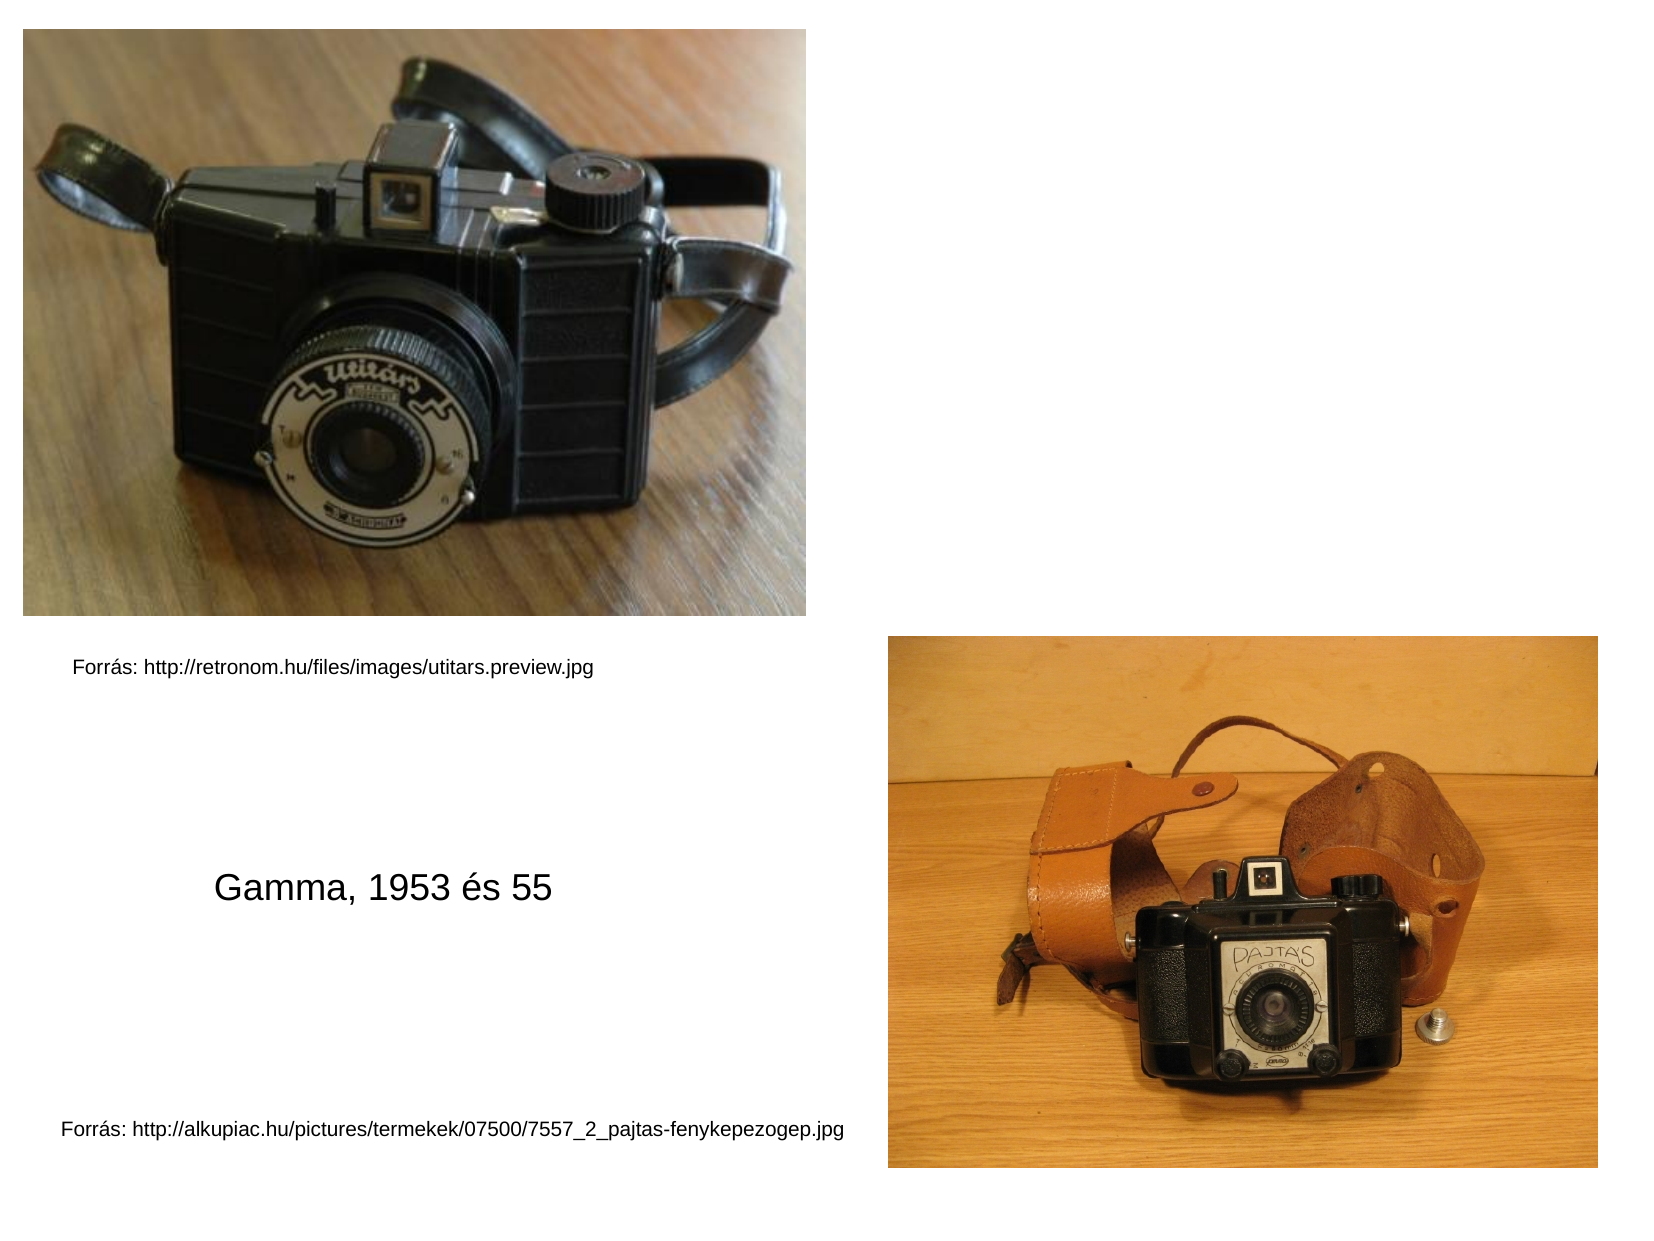

Forrás: http://retronom.hu/files/images/utitars.preview.jpg
Gamma, 1953 és 55
Forrás: http://alkupiac.hu/pictures/termekek/07500/7557_2_pajtas-fenykepezogep.jpg